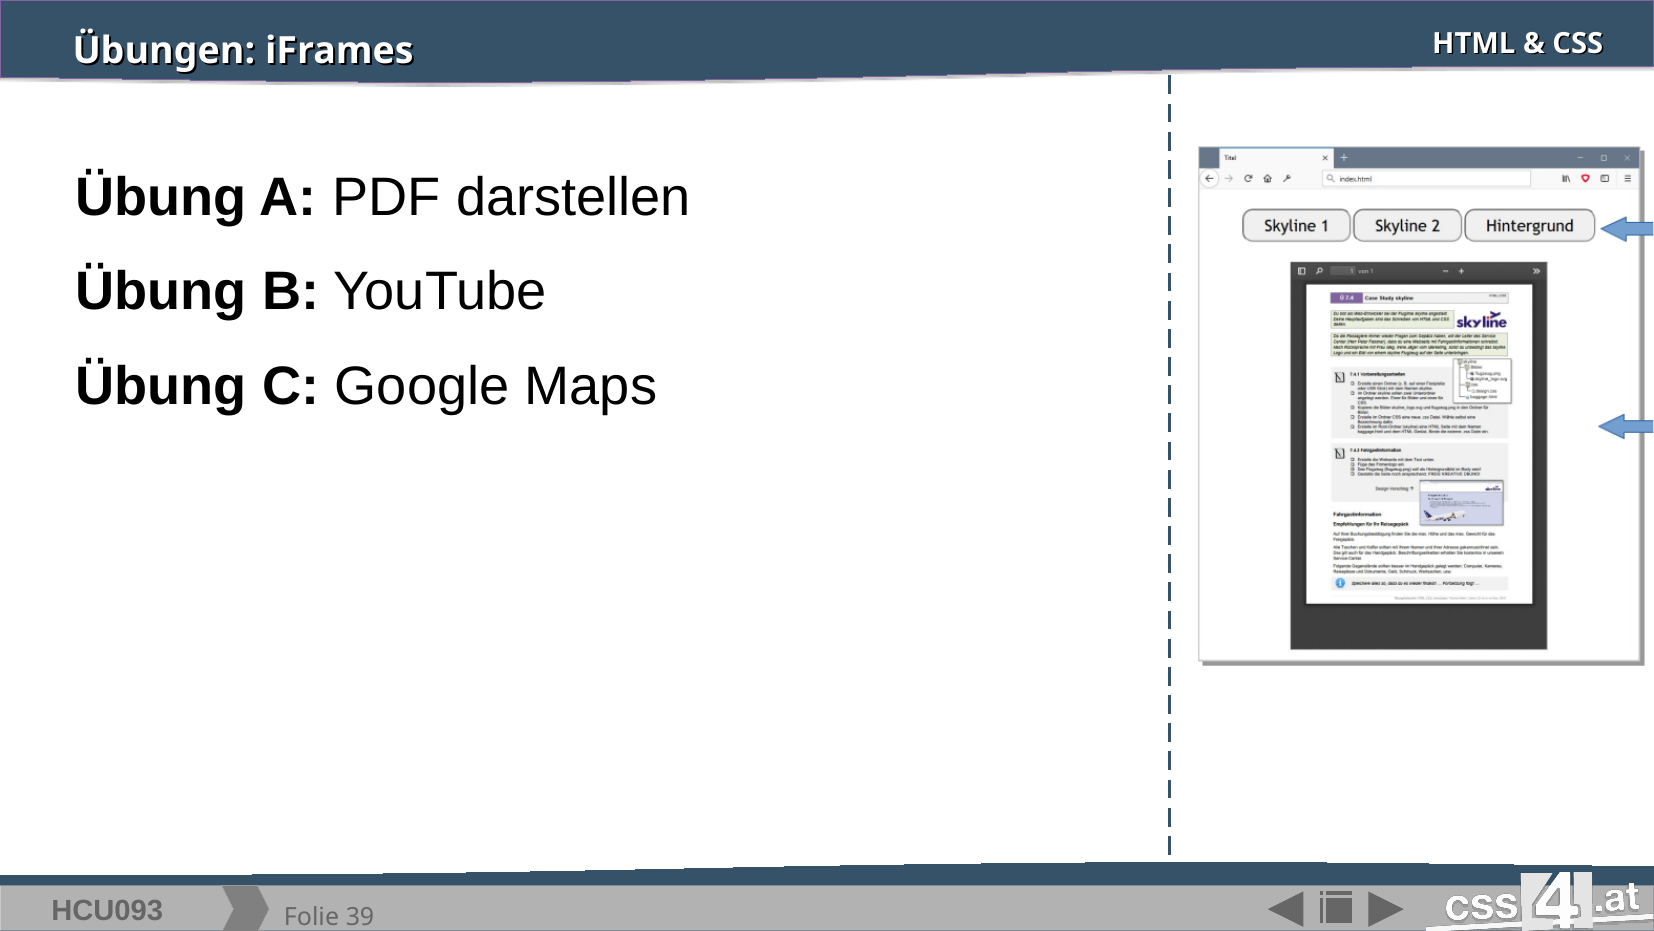

HTML & CSS
Übungen: iFrames
Übung A: PDF darstellen
Übung B: YouTube
Übung C: Google Maps
HCU093
Folie